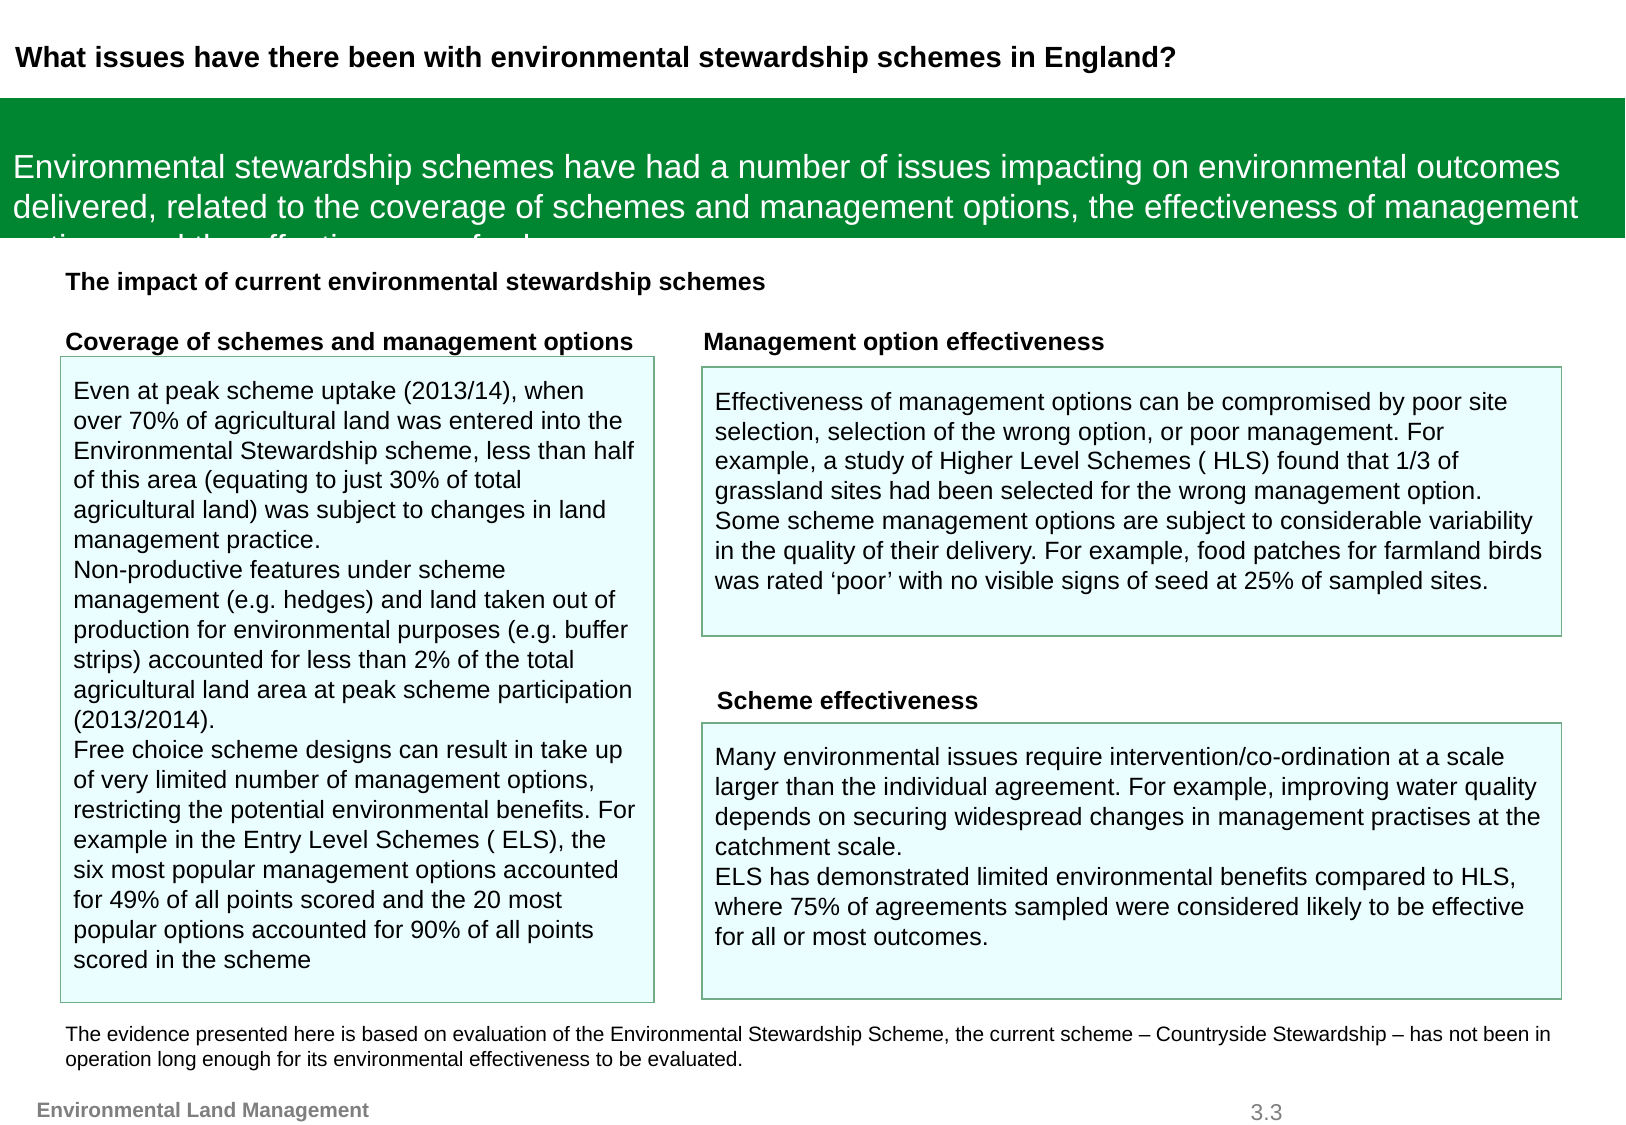

What issues have there been with environmental stewardship schemes in England?
# Slide 3.3 What issues have there been with environmental stewardship schemes in England?
Environmental stewardship schemes have had a number of issues impacting on environmental outcomes delivered, related to the coverage of schemes and management options, the effectiveness of management options and the effectiveness of schemes.
The impact of current environmental stewardship schemes
Coverage of schemes and management options Management option effectiveness
Even at peak scheme uptake (2013/14), when over 70% of agricultural land was entered into the Environmental Stewardship scheme, less than half of this area (equating to just 30% of total agricultural land) was subject to changes in land management practice.
Non-productive features under scheme management (e.g. hedges) and land taken out of production for environmental purposes (e.g. buffer strips) accounted for less than 2% of the total agricultural land area at peak scheme participation (2013/2014).
Free choice scheme designs can result in take up of very limited number of management options, restricting the potential environmental benefits. For example in the Entry Level Schemes ( ELS), the six most popular management options accounted for 49% of all points scored and the 20 most popular options accounted for 90% of all points scored in the scheme
Effectiveness of management options can be compromised by poor site selection, selection of the wrong option, or poor management. For example, a study of Higher Level Schemes ( HLS) found that 1/3 of grassland sites had been selected for the wrong management option.
Some scheme management options are subject to considerable variability in the quality of their delivery. For example, food patches for farmland birds was rated ‘poor’ with no visible signs of seed at 25% of sampled sites.
Scheme effectiveness
Many environmental issues require intervention/co-ordination at a scale larger than the individual agreement. For example, improving water quality depends on securing widespread changes in management practises at the catchment scale.
ELS has demonstrated limited environmental benefits compared to HLS, where 75% of agreements sampled were considered likely to be effective for all or most outcomes.
The evidence presented here is based on evaluation of the Environmental Stewardship Scheme, the current scheme – Countryside Stewardship – has not been in operation long enough for its environmental effectiveness to be evaluated.
3.3
Environmental Land Management